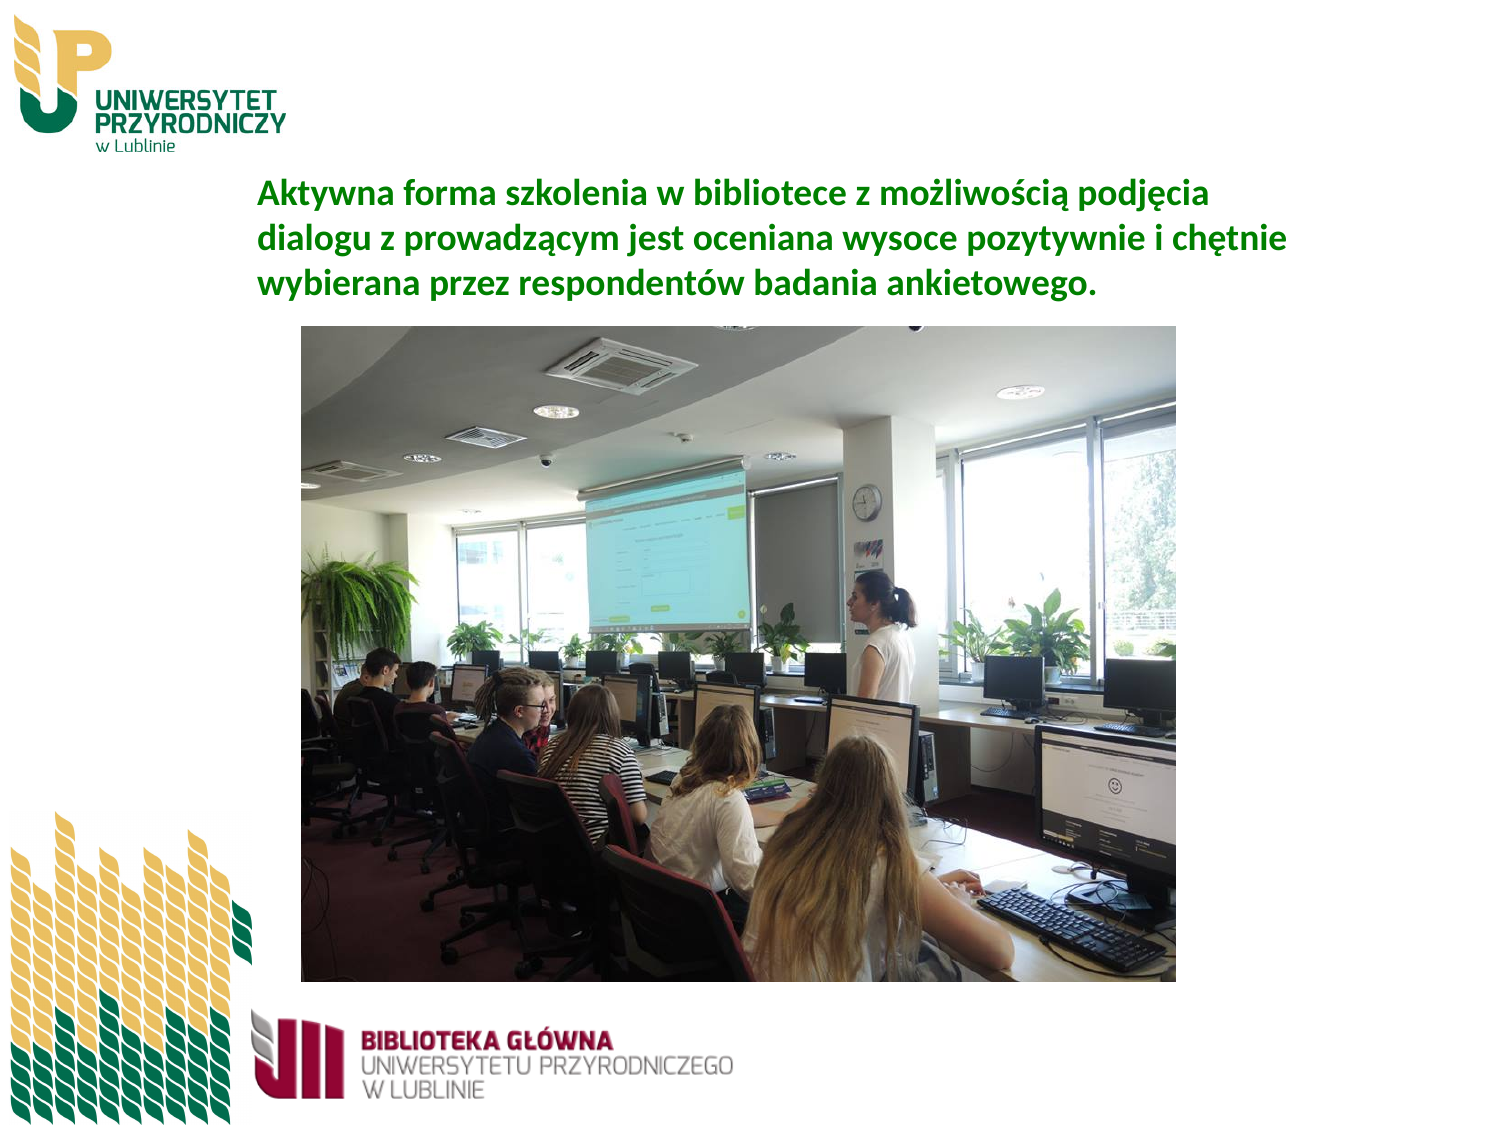

Aktywna forma szkolenia w bibliotece z możliwością podjęcia dialogu z prowadzącym jest oceniana wysoce pozytywnie i chętnie wybierana przez respondentów badania ankietowego.